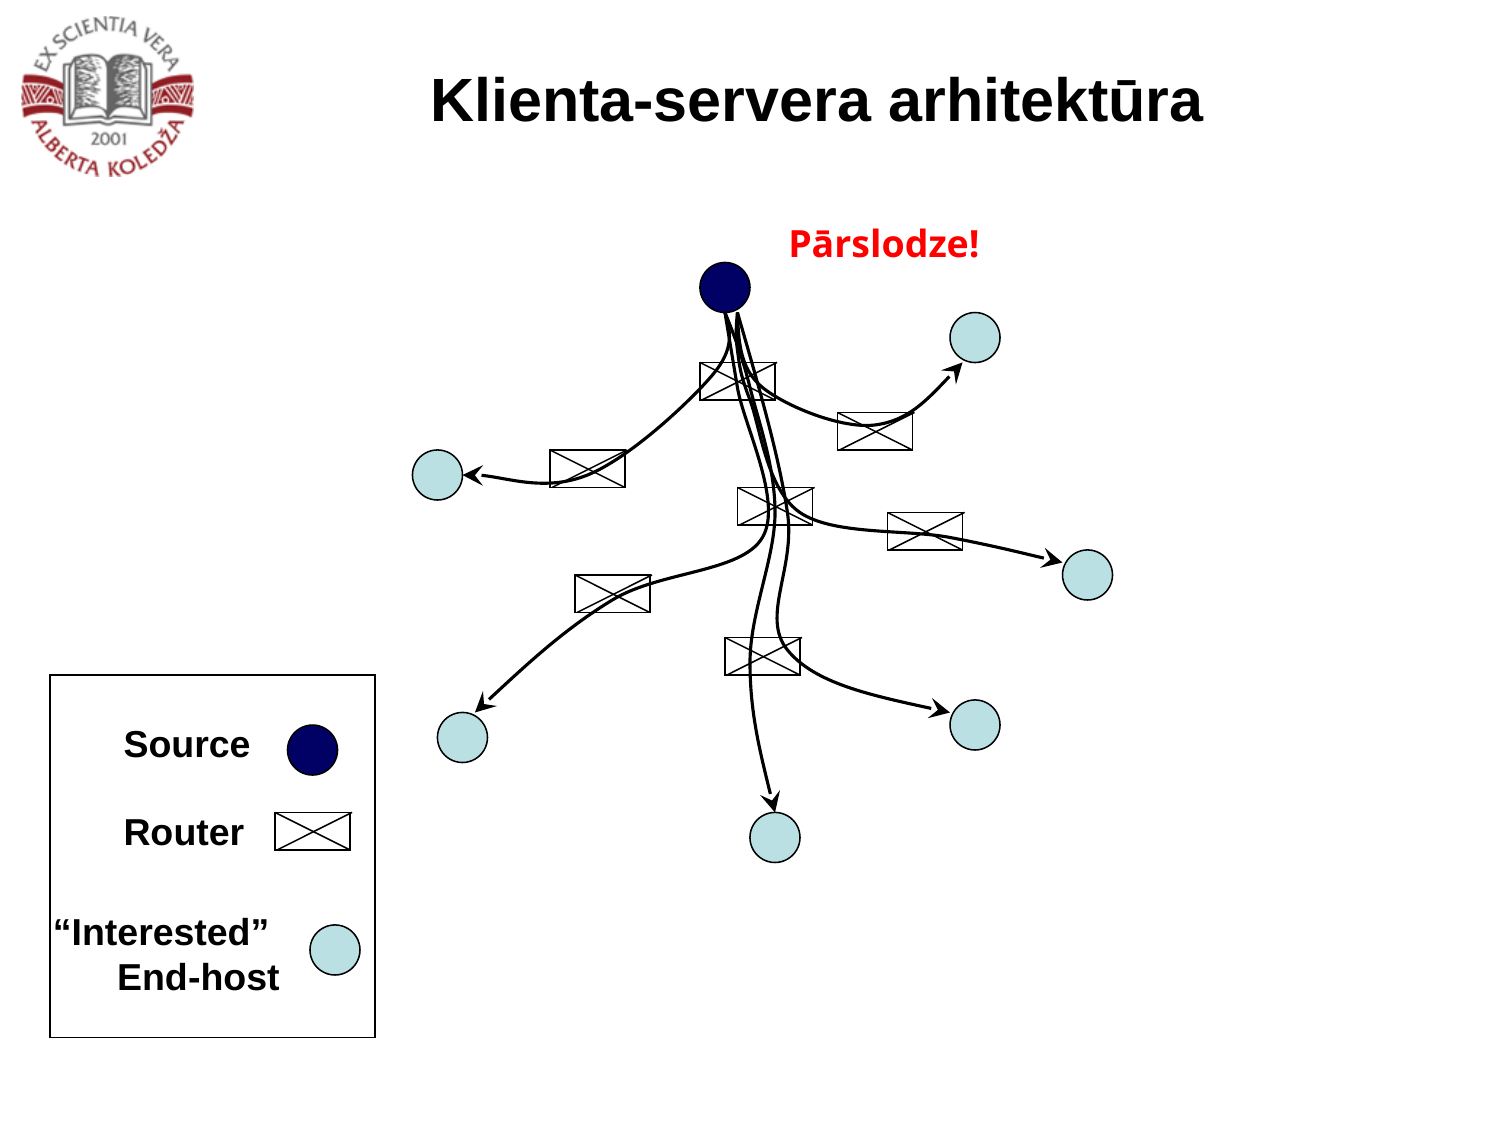

# Klienta-servera arhitektūra
Pārslodze!
Source
Router
“Interested”
 End-host